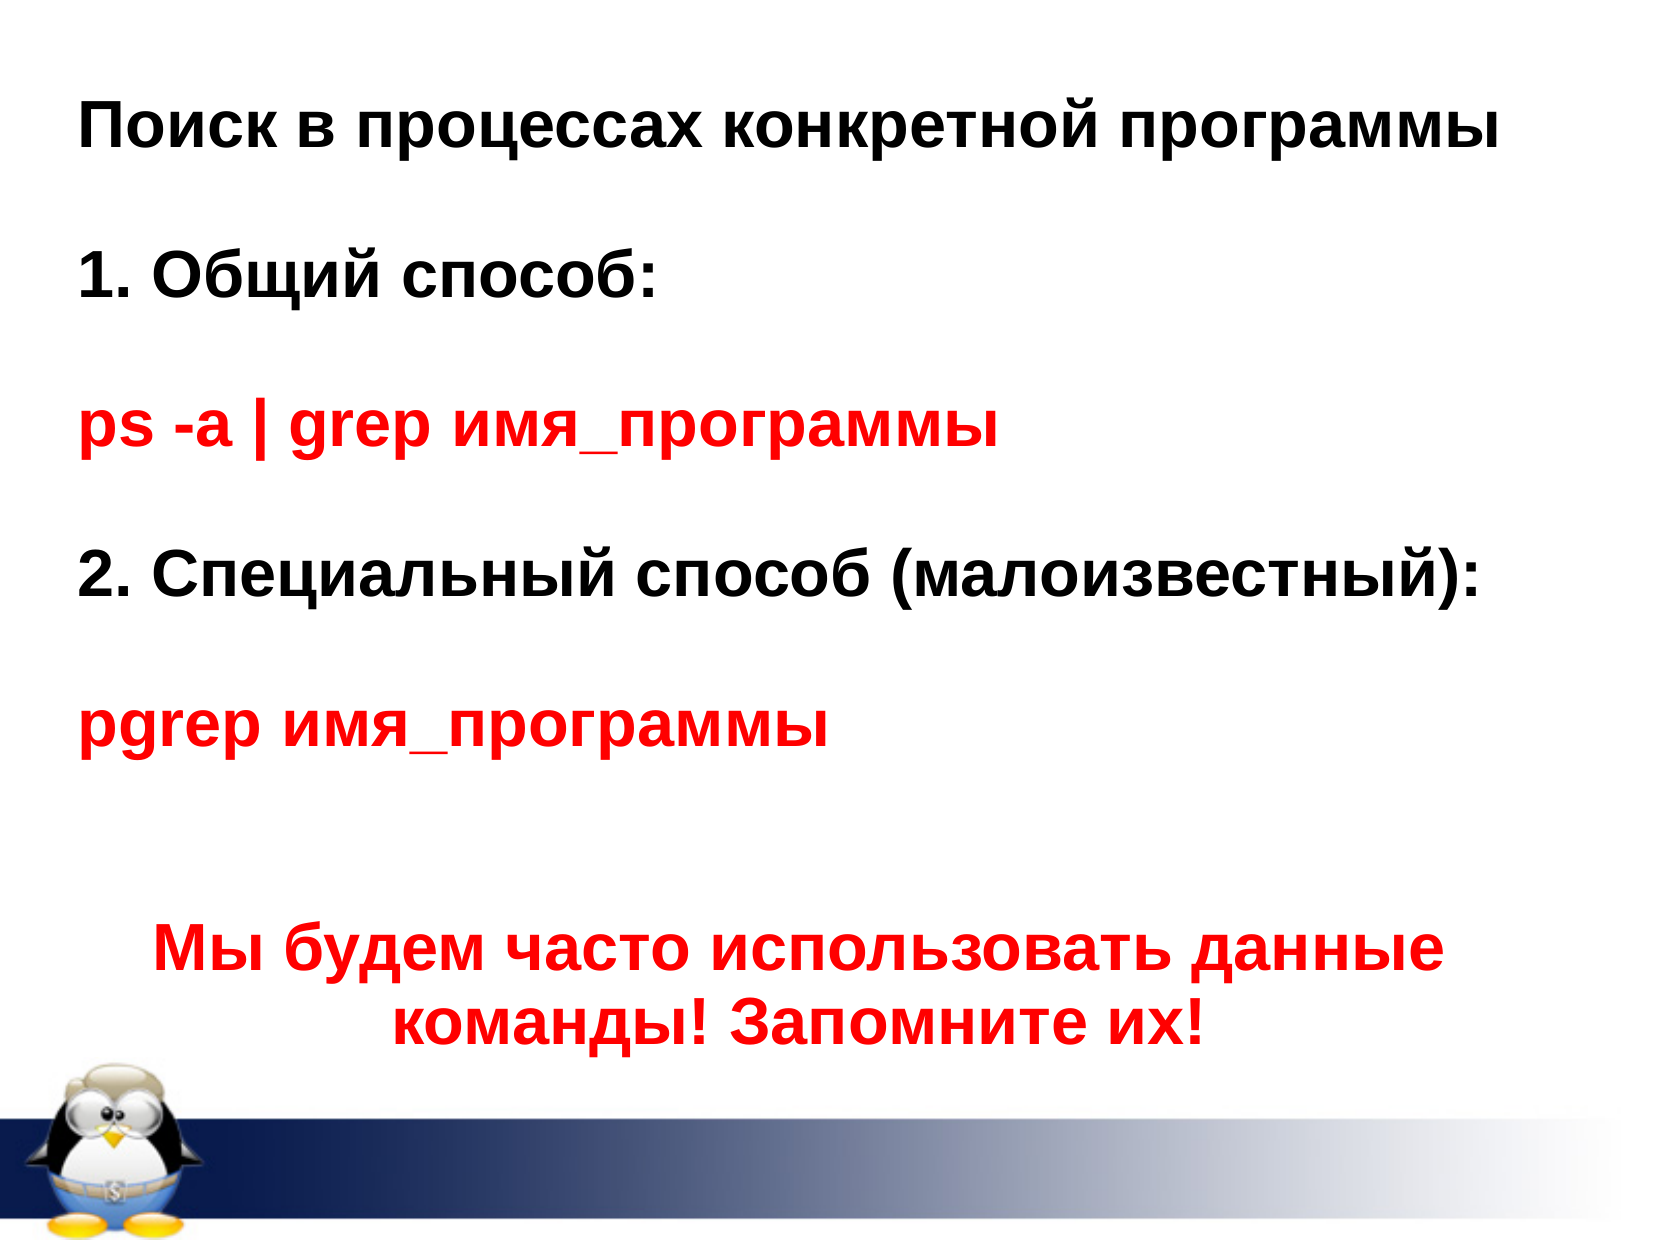

Поиск в процессах конкретной программы
1. Общий способ:
ps -a | grep имя_программы
2. Специальный способ (малоизвестный):
pgrep имя_программы
Мы будем часто использовать данные
команды! Запомните их!